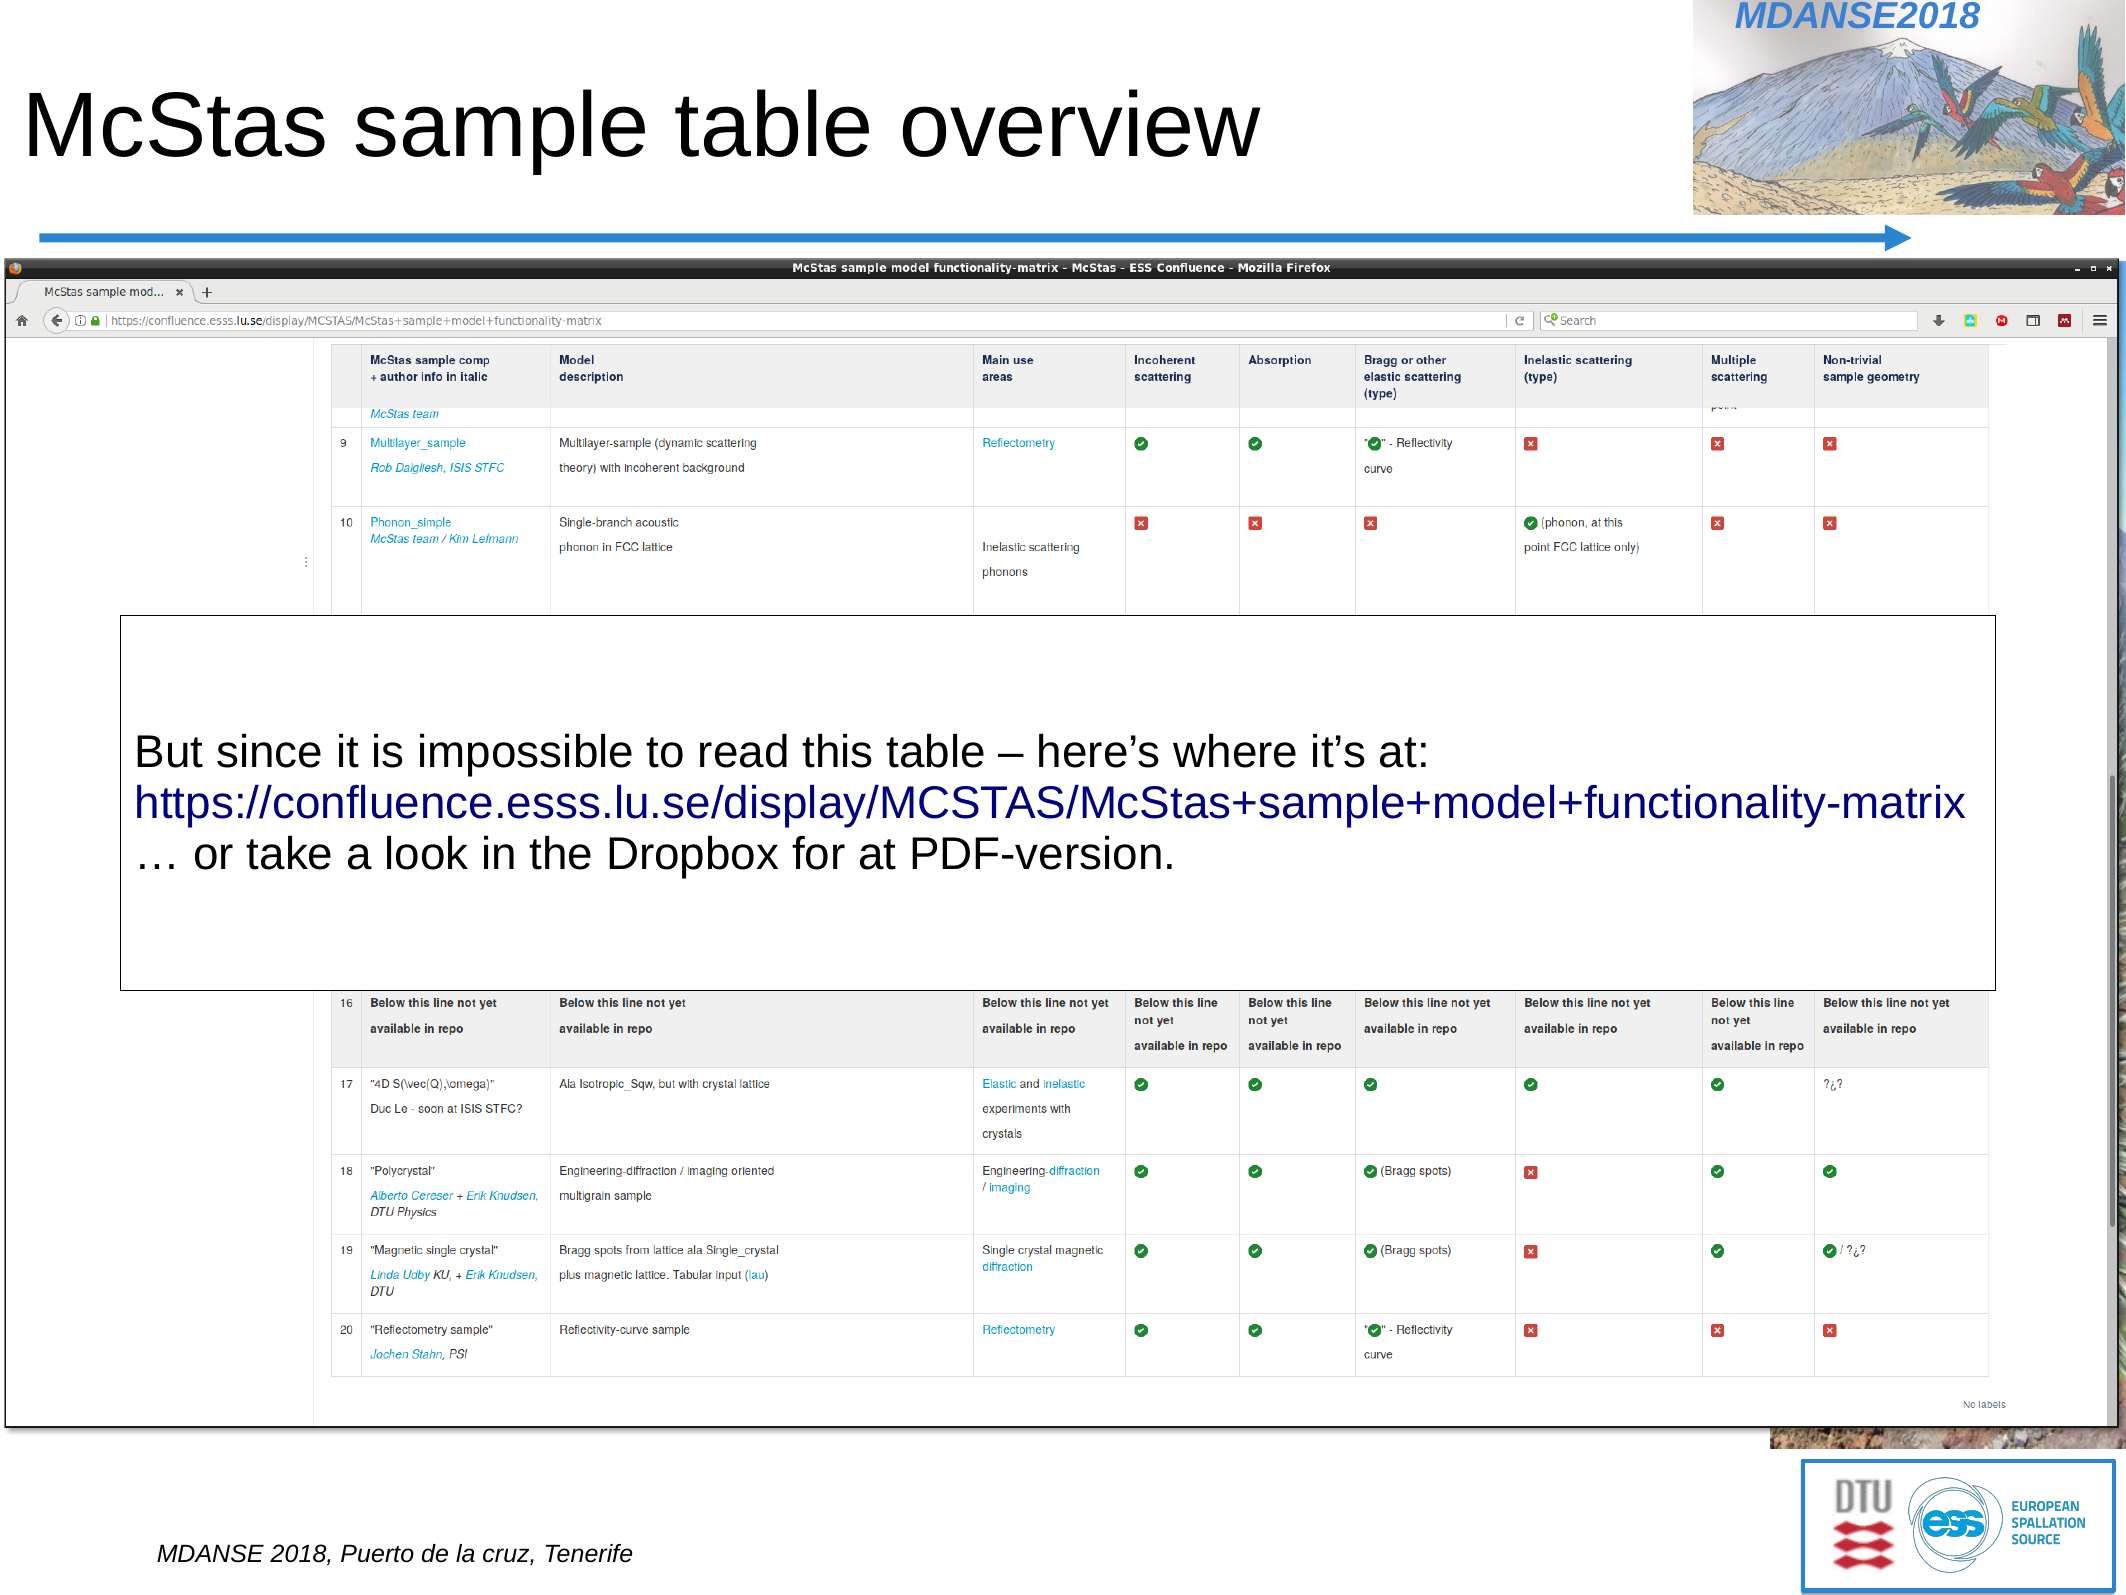

# McStas sample table overview
But since it is impossible to read this table – here’s where it’s at:
https://confluence.esss.lu.se/display/MCSTAS/McStas+sample+model+functionality-matrix
… or take a look in the Dropbox for at PDF-version.